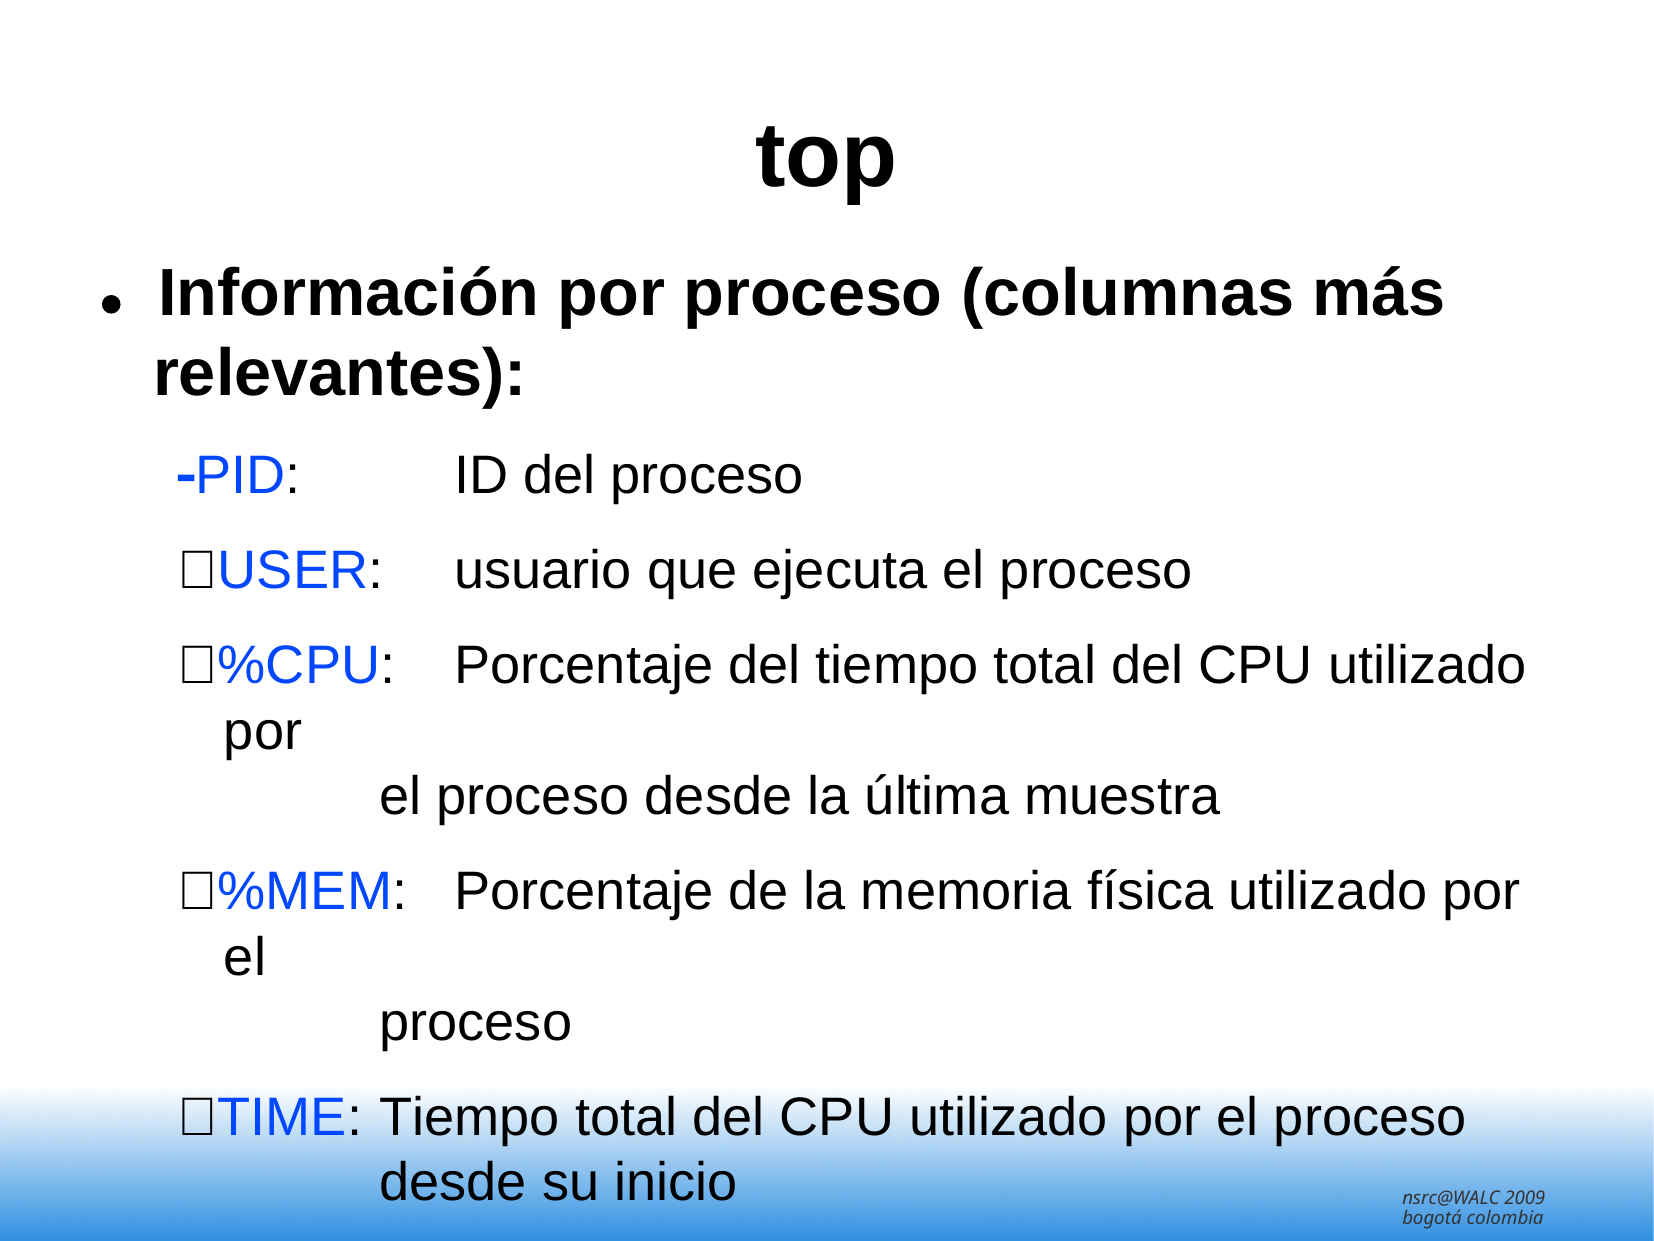

# top
	Información por proceso (columnas más relevantes):
PID: 		ID del proceso
USER:	usuario que ejecuta el proceso
%CPU: 	Porcentaje del tiempo total del CPU utilizado por
 		el proceso desde la última muestra
%MEM:	Porcentaje de la memoria física utilizado por el
 		proceso
TIME: 	Tiempo total del CPU utilizado por el proceso
 		desde su inicio